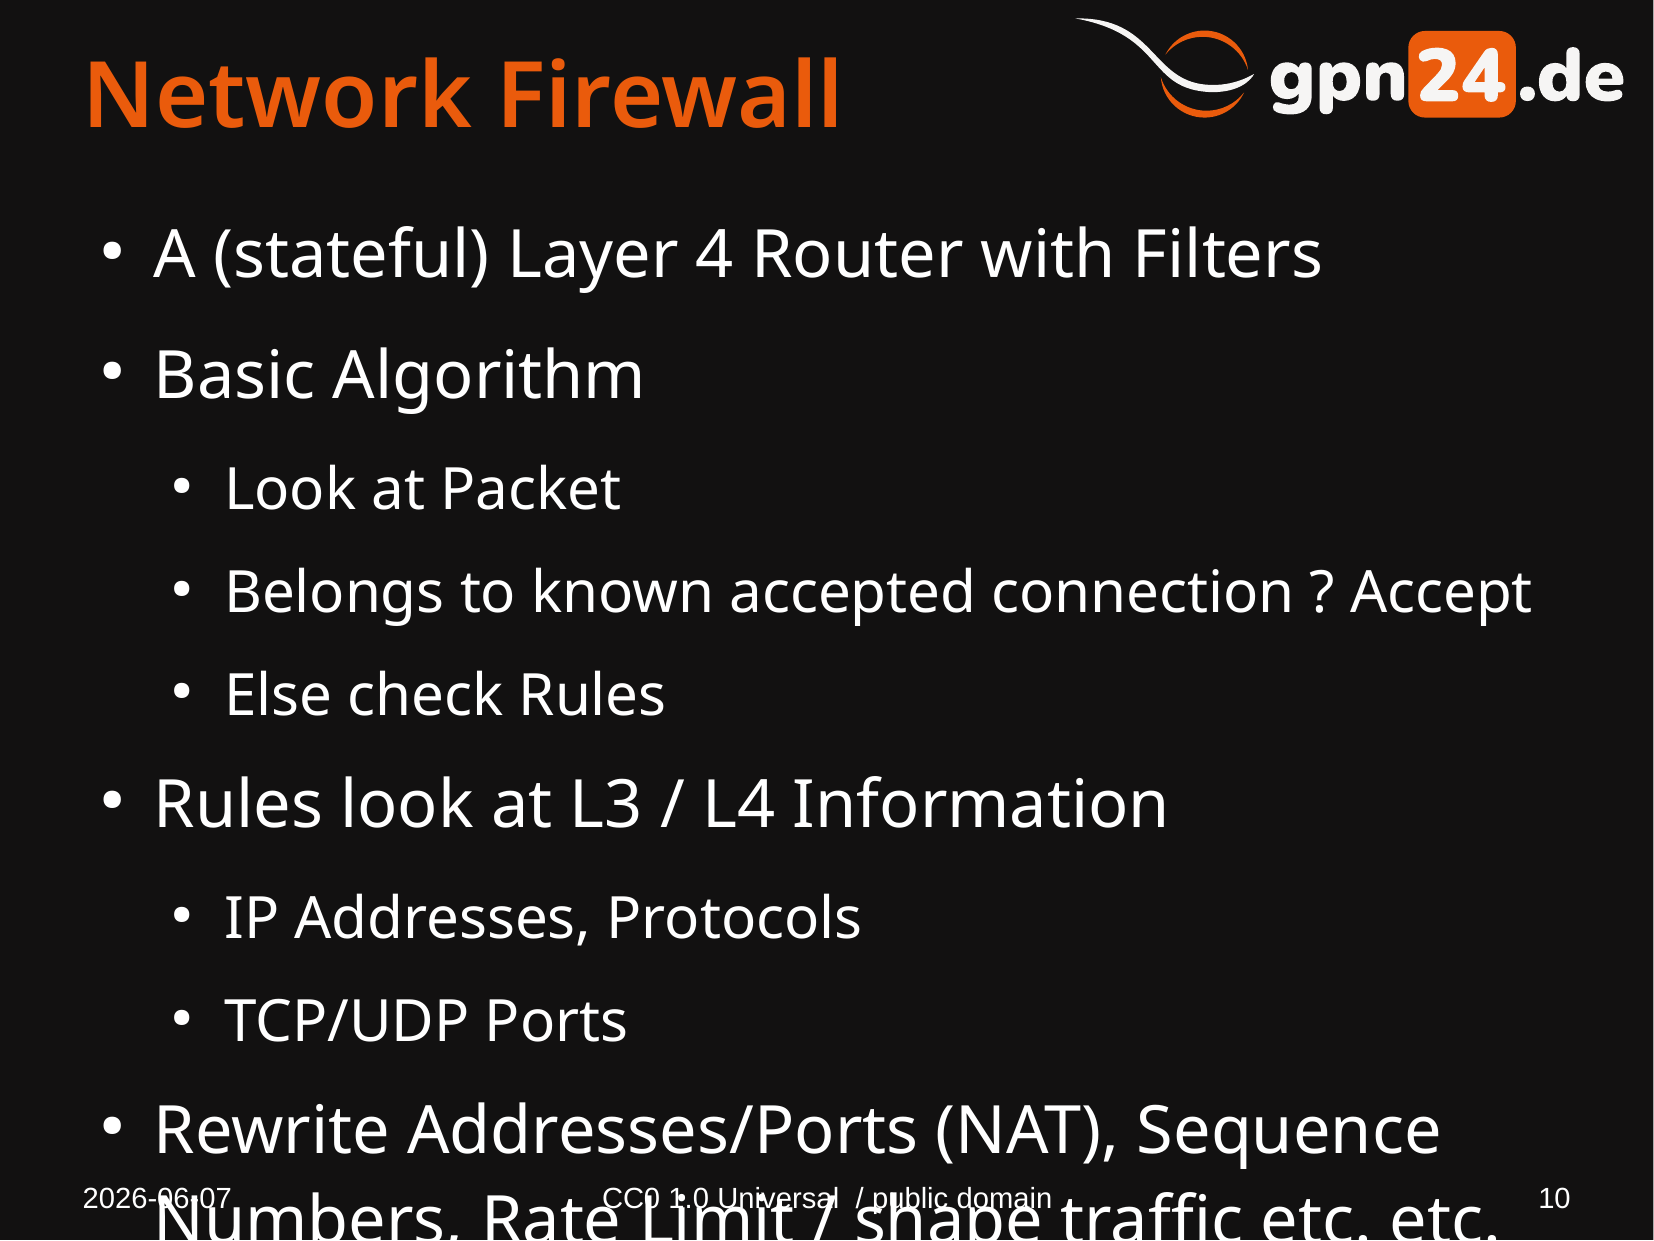

# Network Firewall
A (stateful) Layer 4 Router with Filters
Basic Algorithm
Look at Packet
Belongs to known accepted connection ? Accept
Else check Rules
Rules look at L3 / L4 Information
IP Addresses, Protocols
TCP/UDP Ports
Rewrite Addresses/Ports (NAT), Sequence Numbers, Rate Limit / shape traffic etc. etc.
2026-06-07
CC0 1.0 Universal / public domain
10